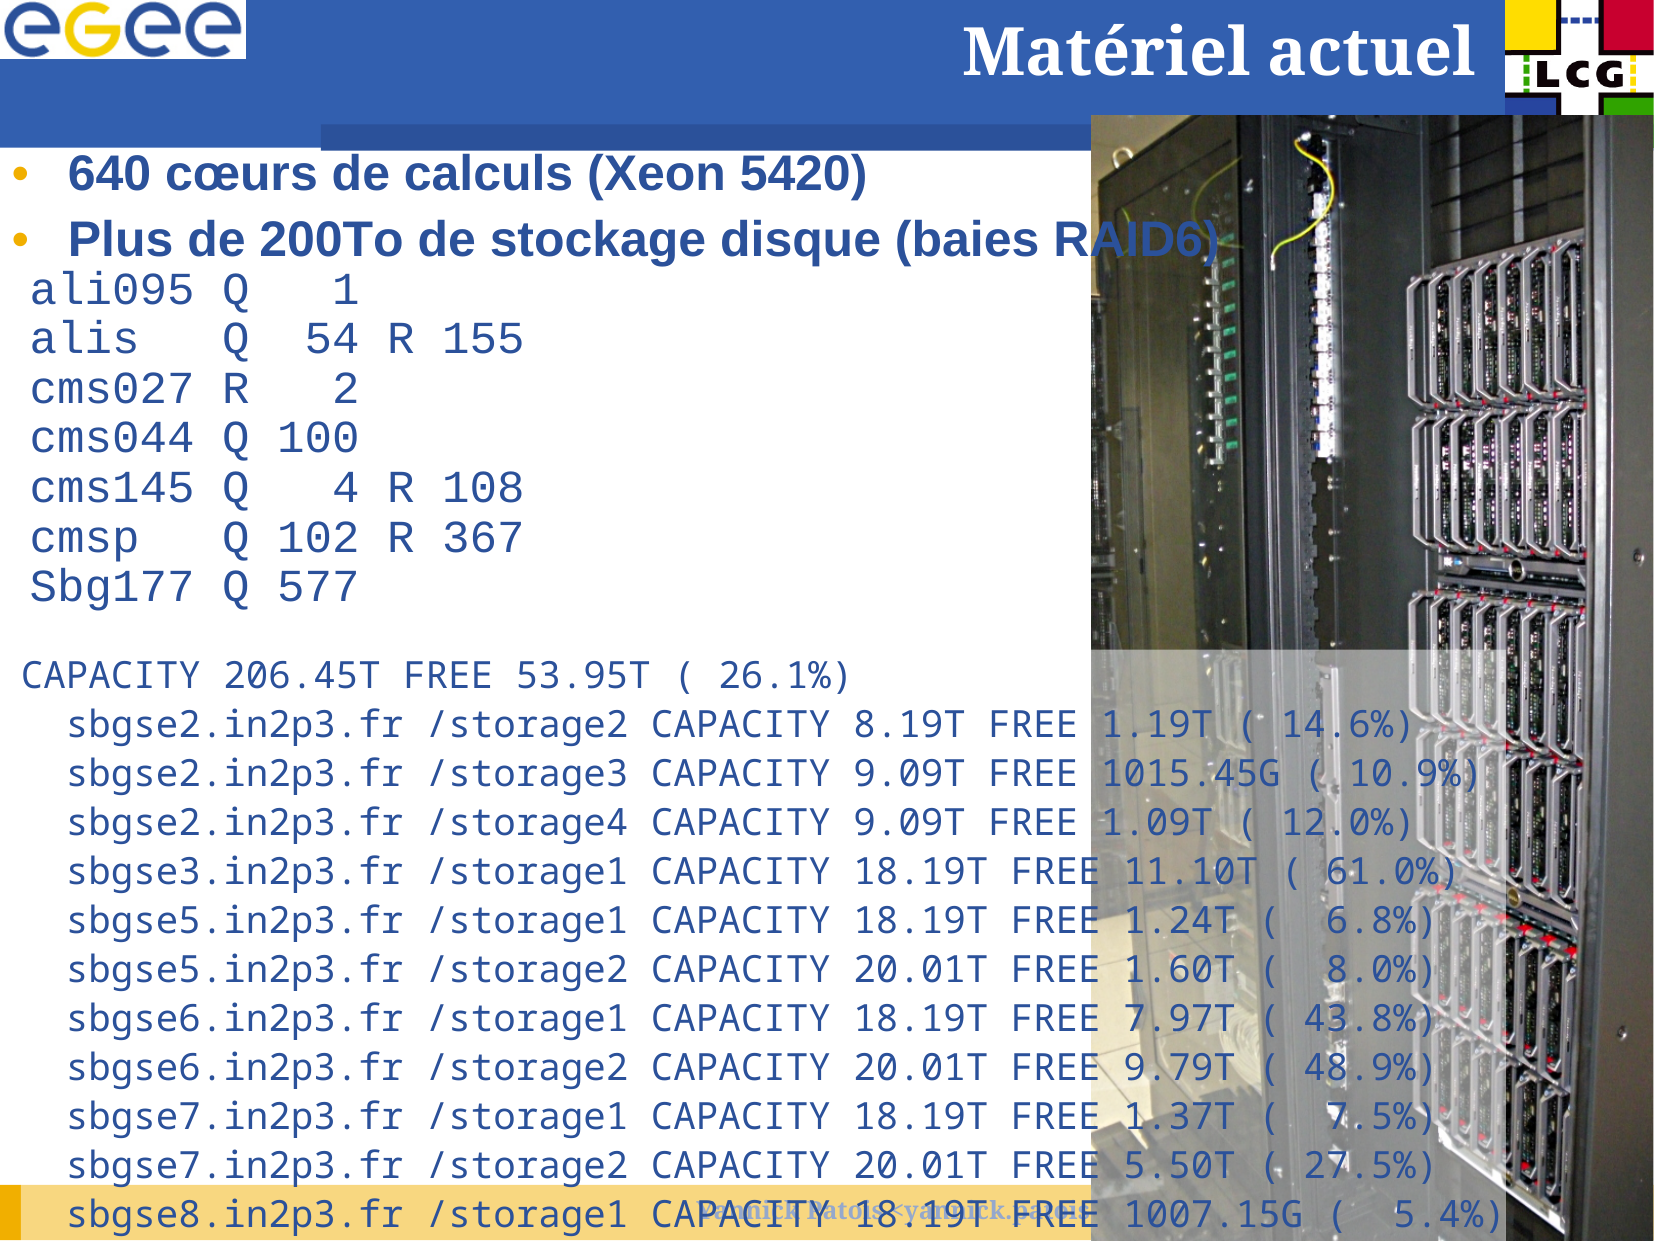

# Matériel actuel
640 cœurs de calculs (Xeon 5420)
Plus de 200To de stockage disque (baies RAID6)
ali095 Q 1
alis Q 54 R 155
cms027 R 2
cms044 Q 100
cms145 Q 4 R 108
cmsp Q 102 R 367
Sbg177 Q 577
CAPACITY 206.45T FREE 53.95T ( 26.1%)
 sbgse2.in2p3.fr /storage2 CAPACITY 8.19T FREE 1.19T ( 14.6%)
 sbgse2.in2p3.fr /storage3 CAPACITY 9.09T FREE 1015.45G ( 10.9%)
 sbgse2.in2p3.fr /storage4 CAPACITY 9.09T FREE 1.09T ( 12.0%)
 sbgse3.in2p3.fr /storage1 CAPACITY 18.19T FREE 11.10T ( 61.0%)
 sbgse5.in2p3.fr /storage1 CAPACITY 18.19T FREE 1.24T ( 6.8%)
 sbgse5.in2p3.fr /storage2 CAPACITY 20.01T FREE 1.60T ( 8.0%)
 sbgse6.in2p3.fr /storage1 CAPACITY 18.19T FREE 7.97T ( 43.8%)
 sbgse6.in2p3.fr /storage2 CAPACITY 20.01T FREE 9.79T ( 48.9%)
 sbgse7.in2p3.fr /storage1 CAPACITY 18.19T FREE 1.37T ( 7.5%)
 sbgse7.in2p3.fr /storage2 CAPACITY 20.01T FREE 5.50T ( 27.5%)
 sbgse8.in2p3.fr /storage1 CAPACITY 18.19T FREE 1007.15G ( 5.4%)
 sbgse8.in2p3.fr /storage2 CAPACITY 20.01T FREE 2.39T ( 12.0%)
 sbgse3.in2p3.fr /storage2 CAPACITY 9.09T FREE 8.72T ( 95.9%)